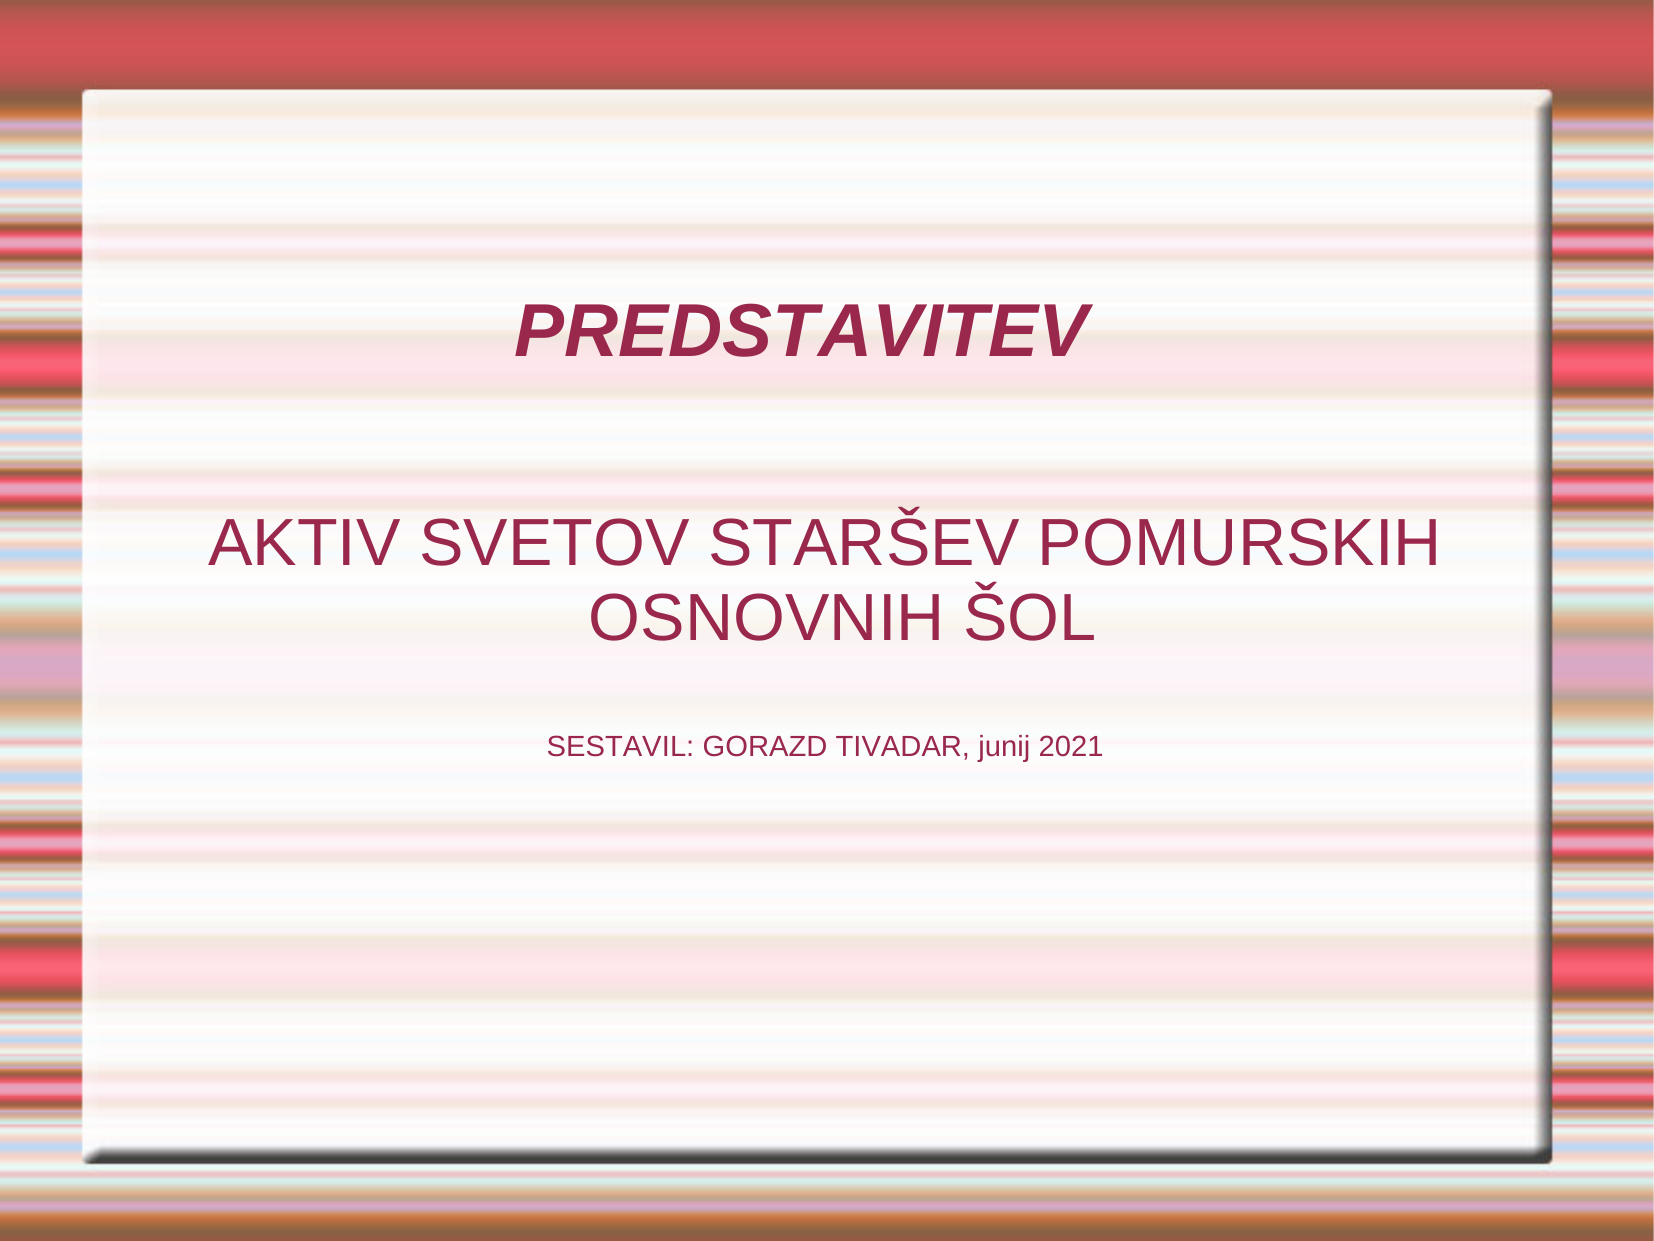

# PREDSTAVITEV
AKTIV SVETOV STARŠEV POMURSKIH OSNOVNIH ŠOL
SESTAVIL: GORAZD TIVADAR, junij 2021